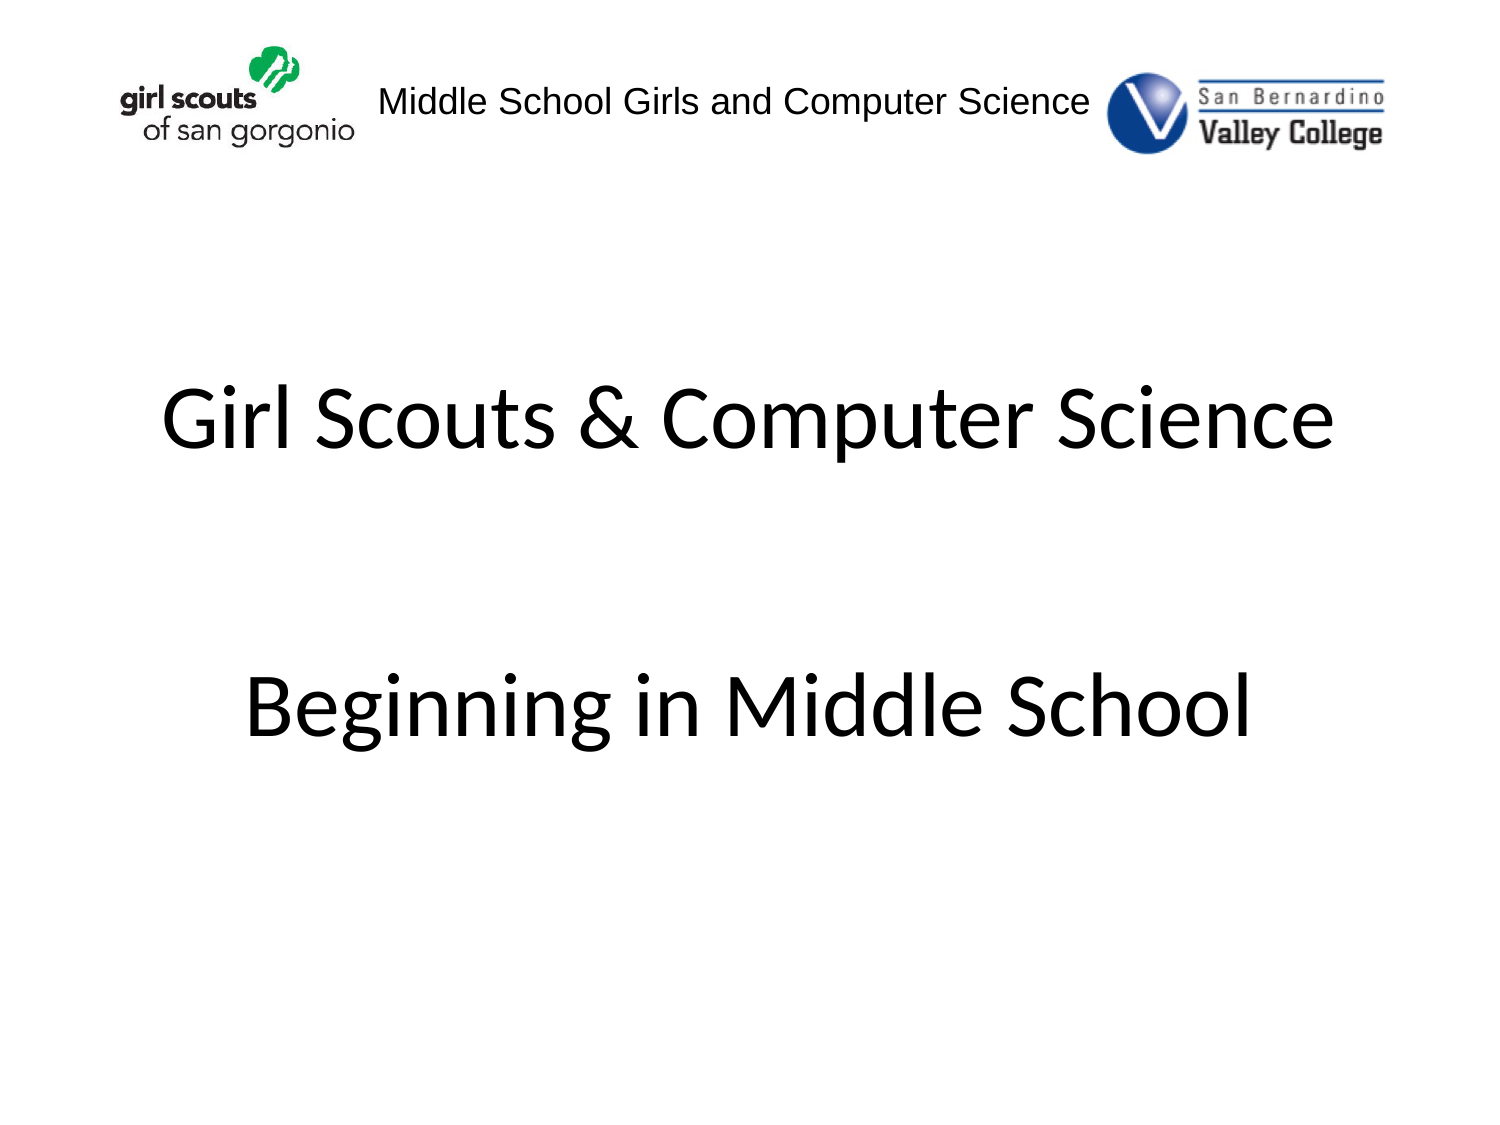

# Girl Scouts & Computer Science
Beginning in Middle School